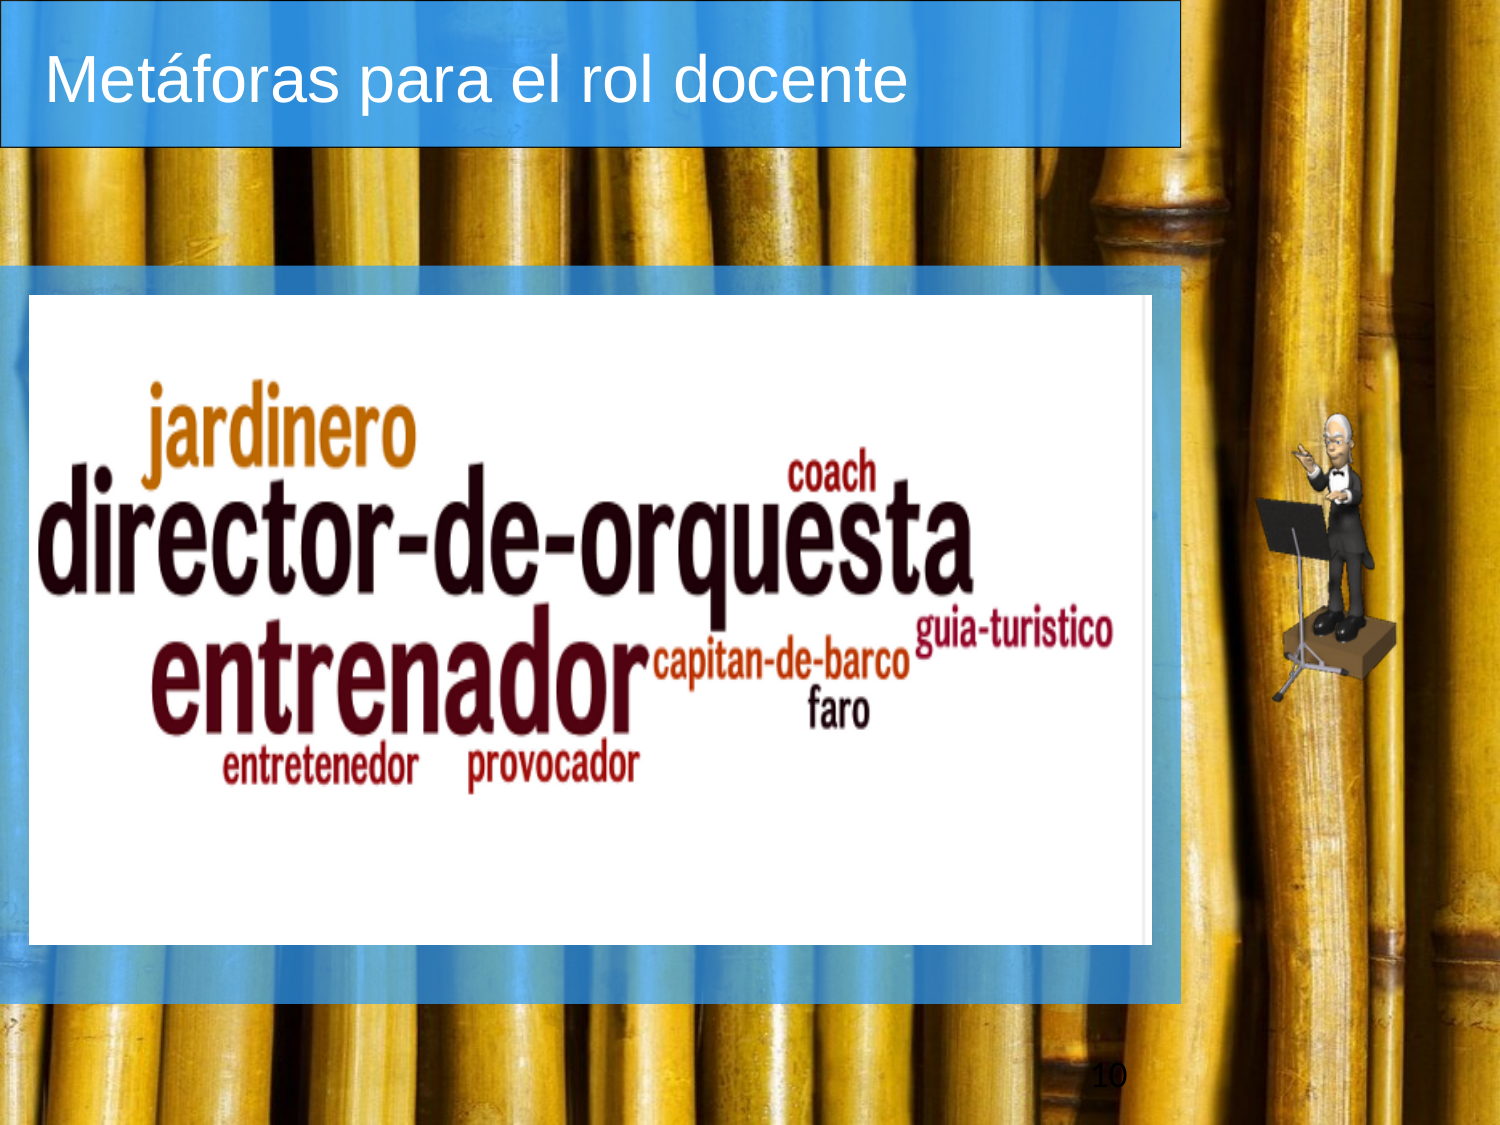

# Metáforas para el rol docente
10